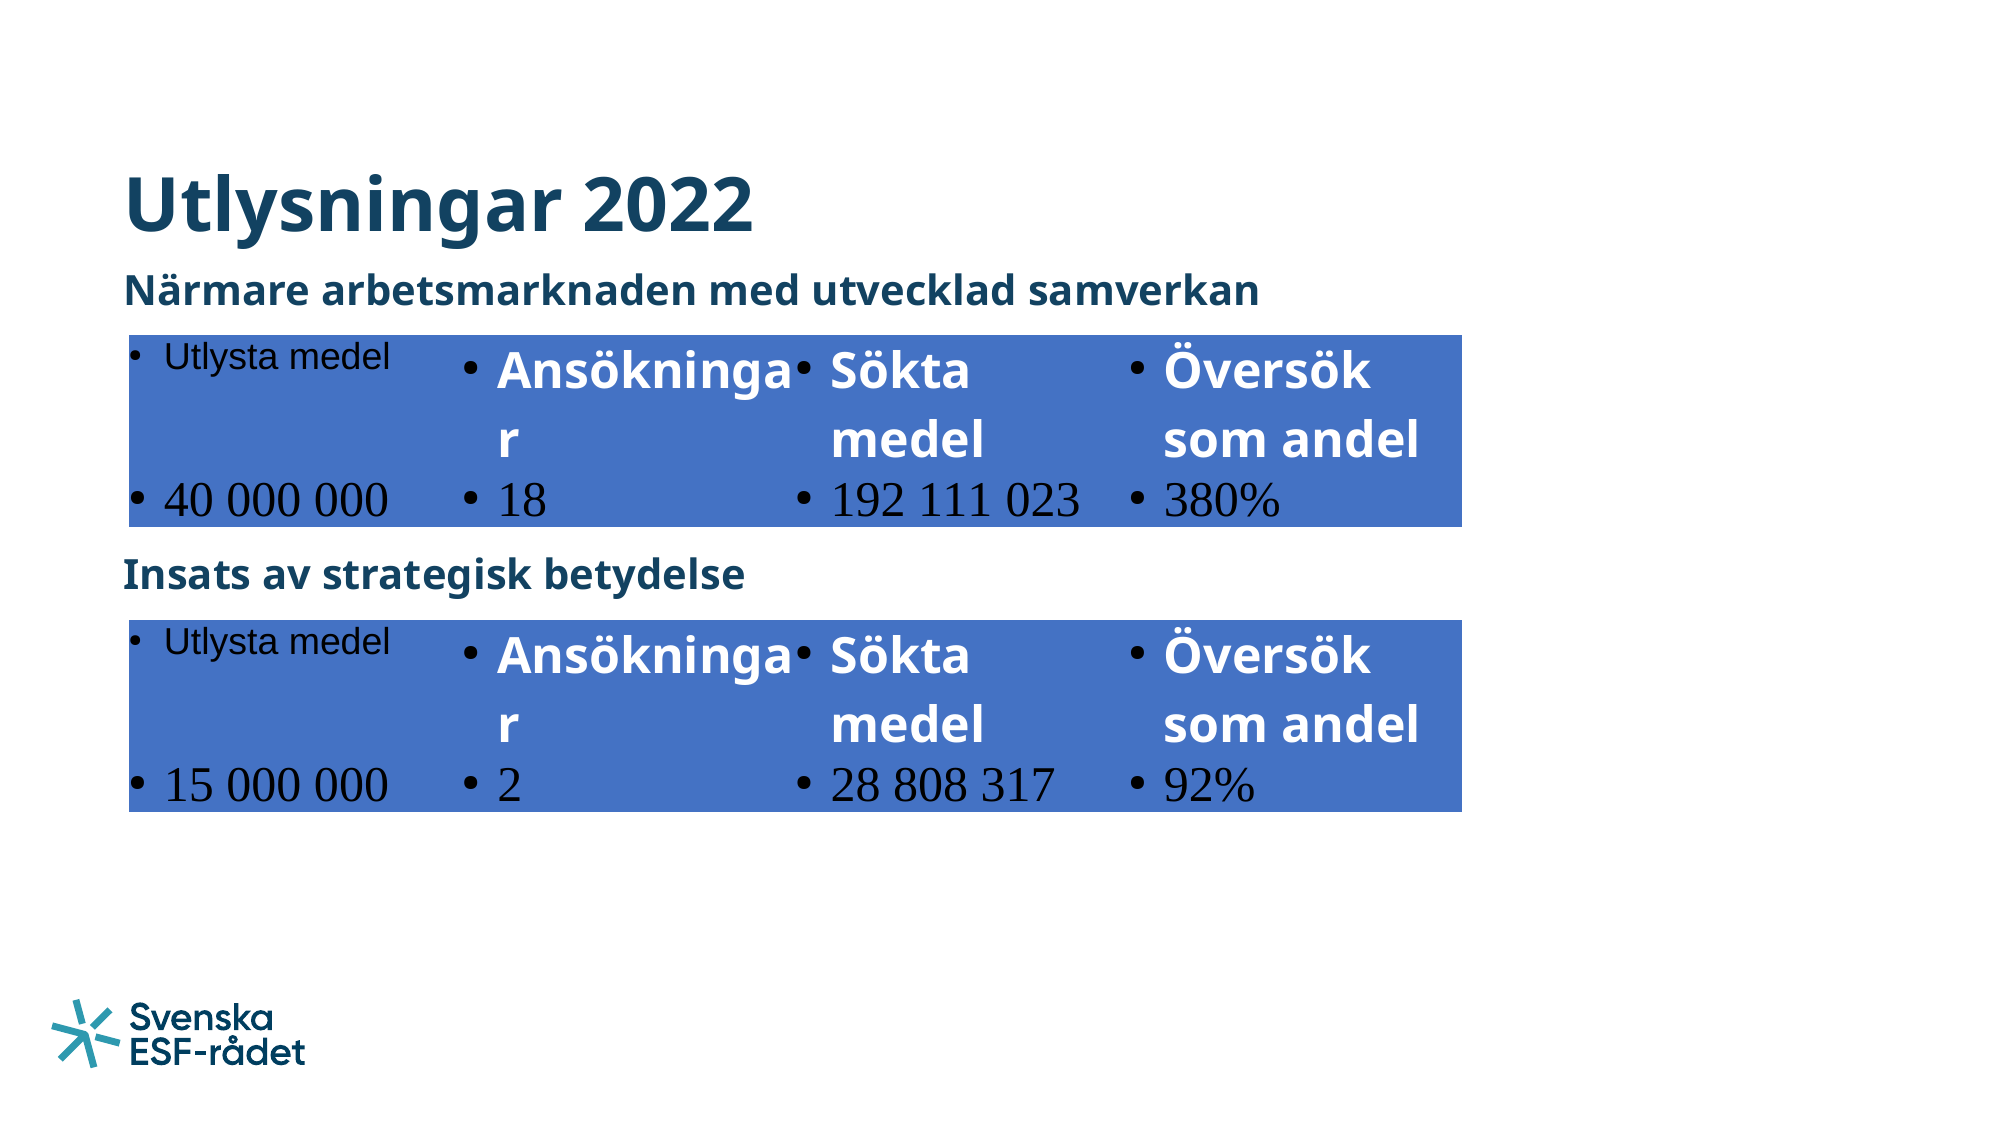

# Utlysningar 2022
Närmare arbetsmarknaden med utvecklad samverkan
Insats av strategisk betydelse
| Utlysta medel | Ansökningar | Sökta medel | Översök som andel |
| --- | --- | --- | --- |
| 40 000 000 | 18 | 192 111 023 | 380% |
| Utlysta medel | Ansökningar | Sökta medel | Översök som andel |
| --- | --- | --- | --- |
| 15 000 000 | 2 | 28 808 317 | 92% |